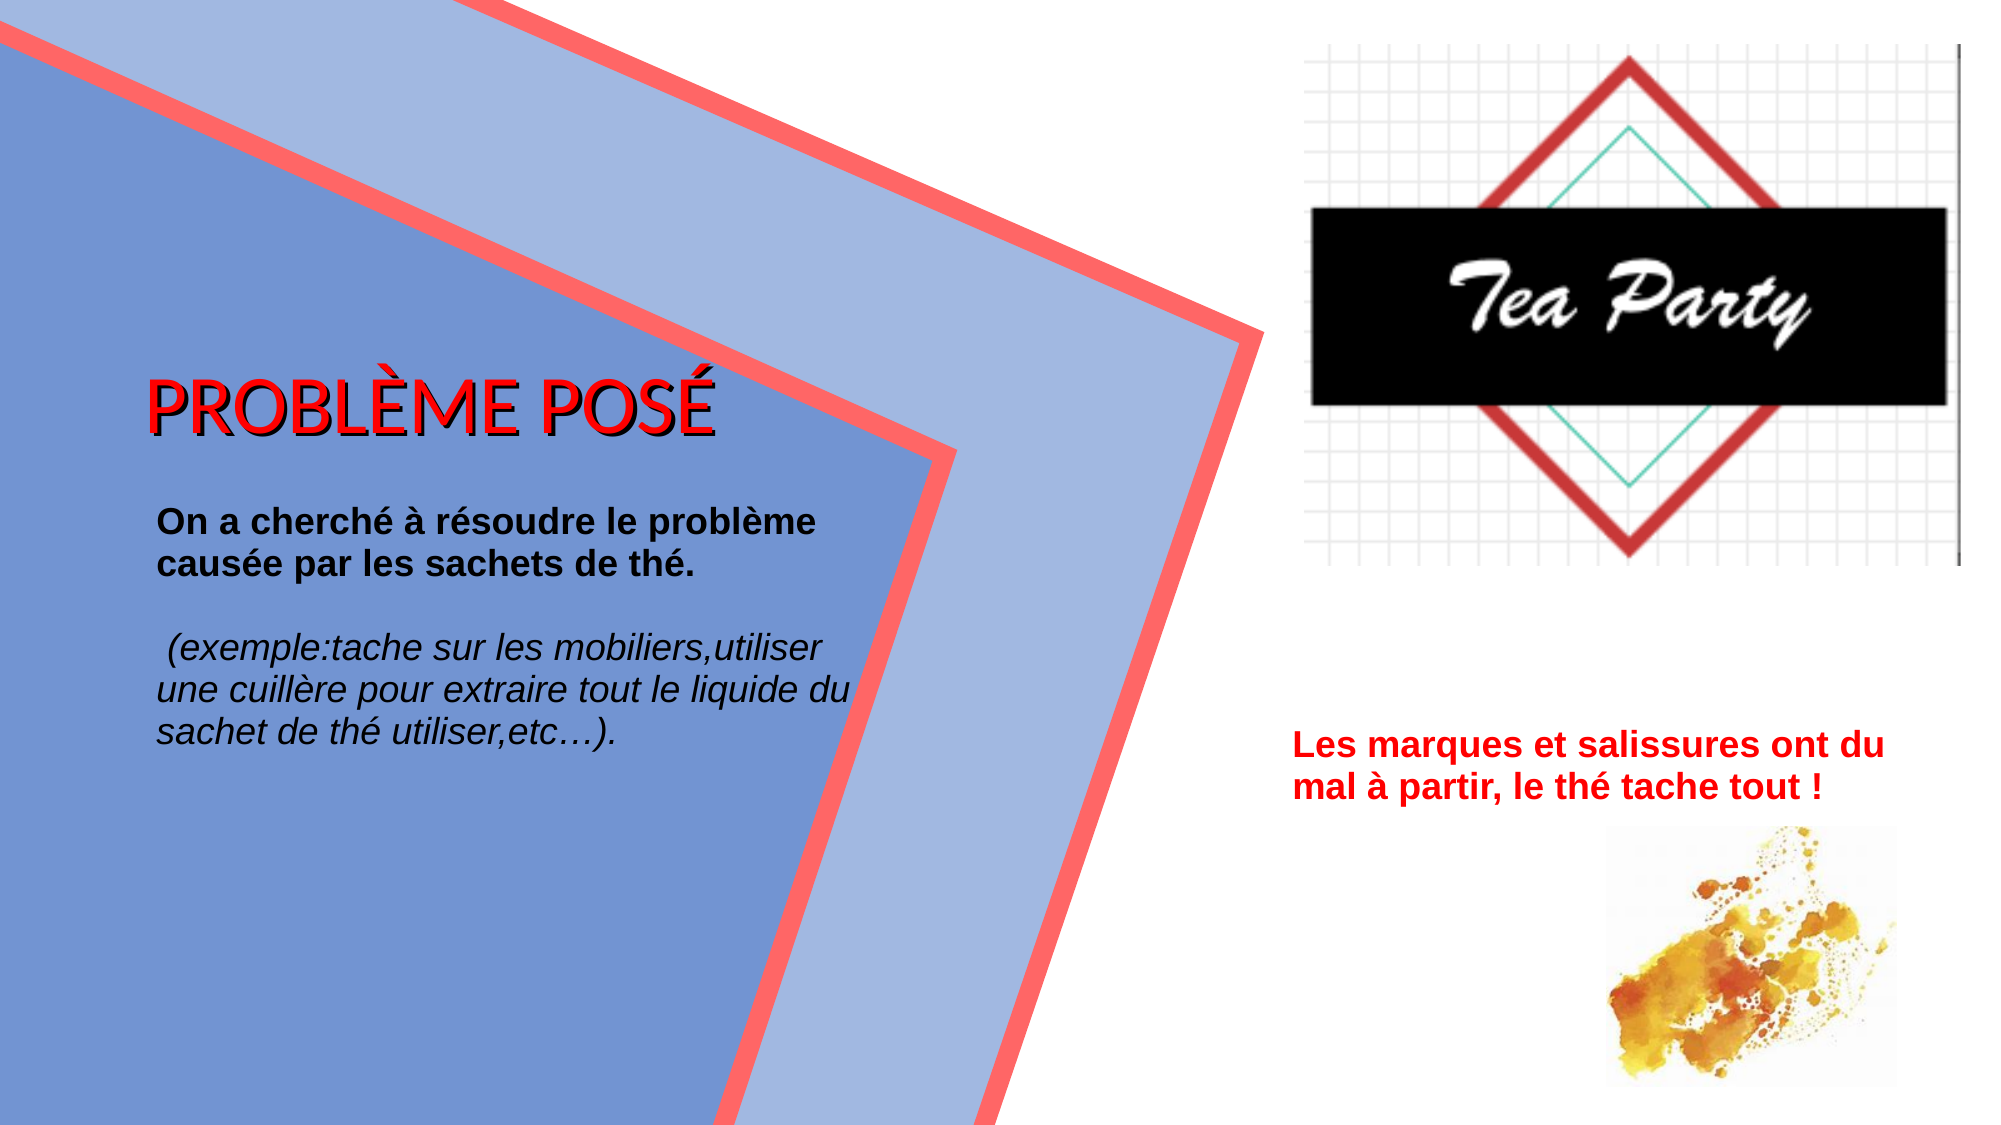

PROBLÈME POSÉ
On a cherché à résoudre le problème causée par les sachets de thé.
 (exemple:tache sur les mobiliers,utiliser une cuillère pour extraire tout le liquide du sachet de thé utiliser,etc…).
Les marques et salissures ont du mal à partir, le thé tache tout !